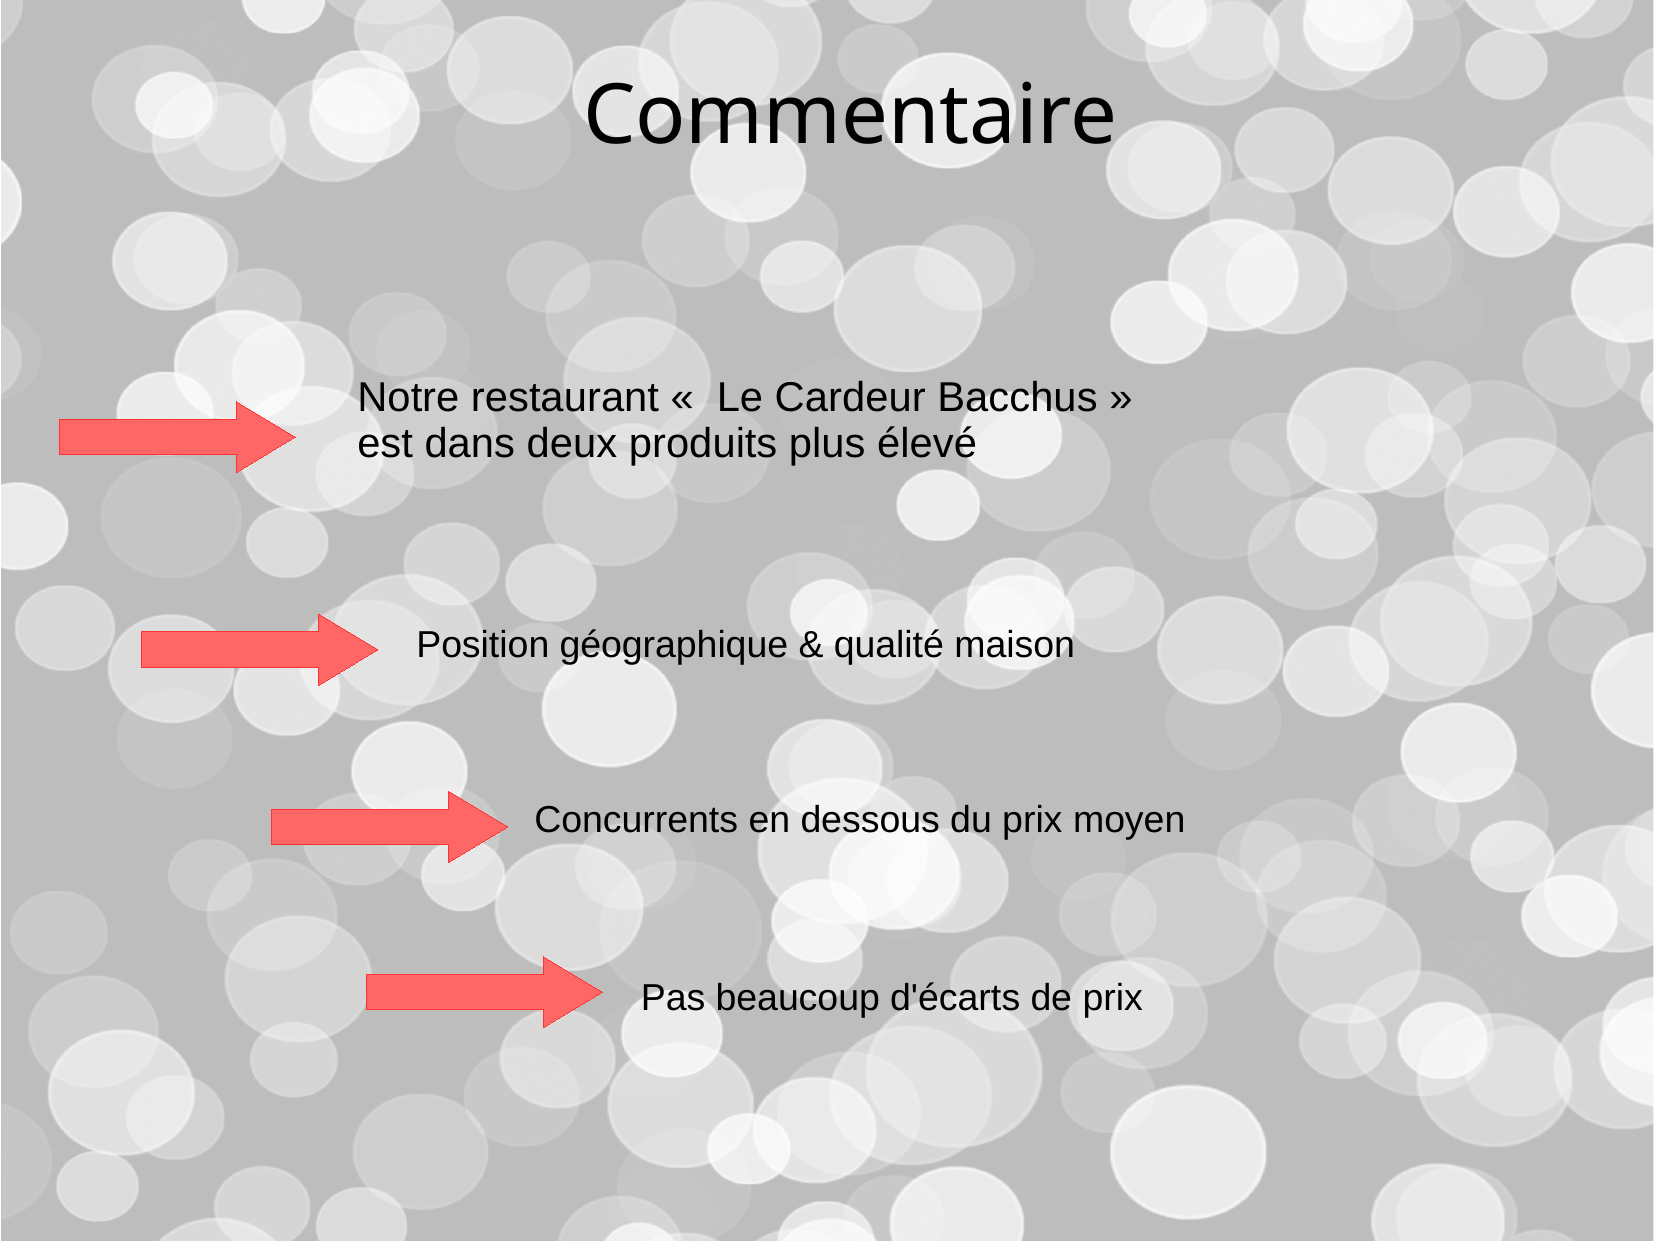

Commentaire
Notre restaurant «  Le Cardeur Bacchus » est dans deux produits plus élevé
Position géographique & qualité maison
Concurrents en dessous du prix moyen
Pas beaucoup d'écarts de prix